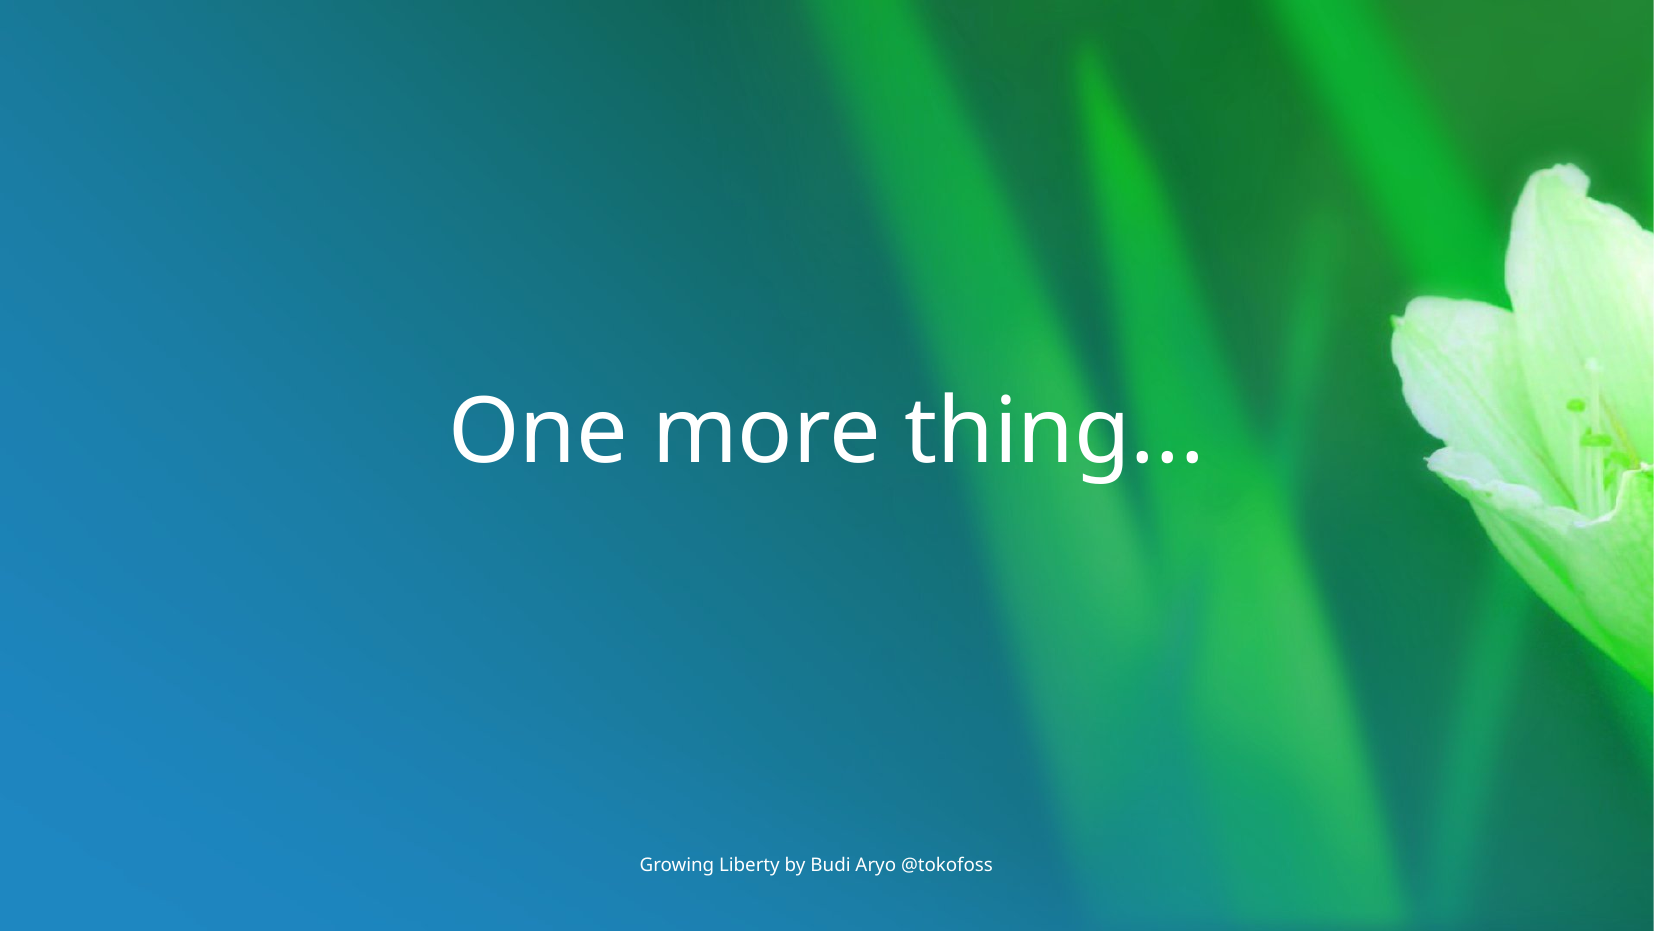

One more thing...
Growing Liberty by Budi Aryo @tokofoss